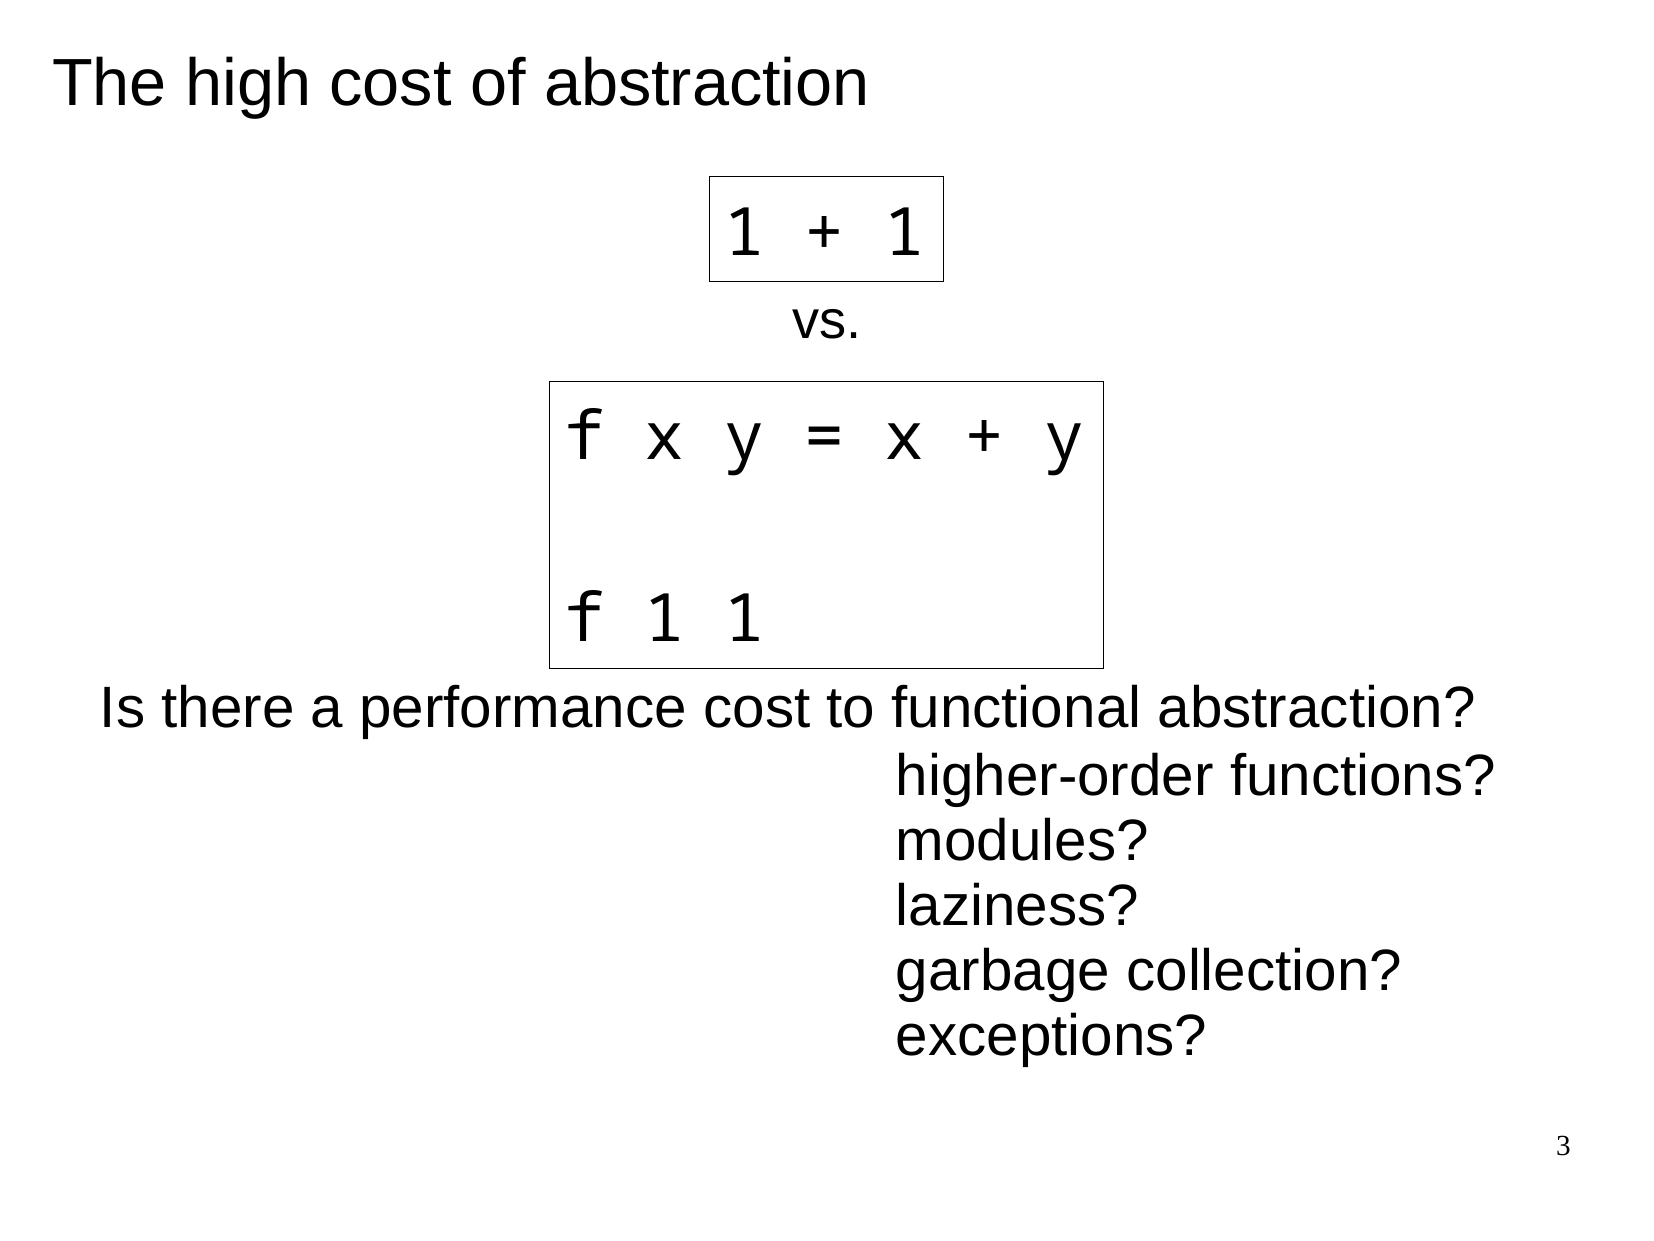

The high cost of abstraction
1 + 1
vs.
f x y = x + y
f 1 1
Is there a performance cost to functional abstraction?
higher-order functions?
modules?
laziness?
garbage collection?
exceptions?
3